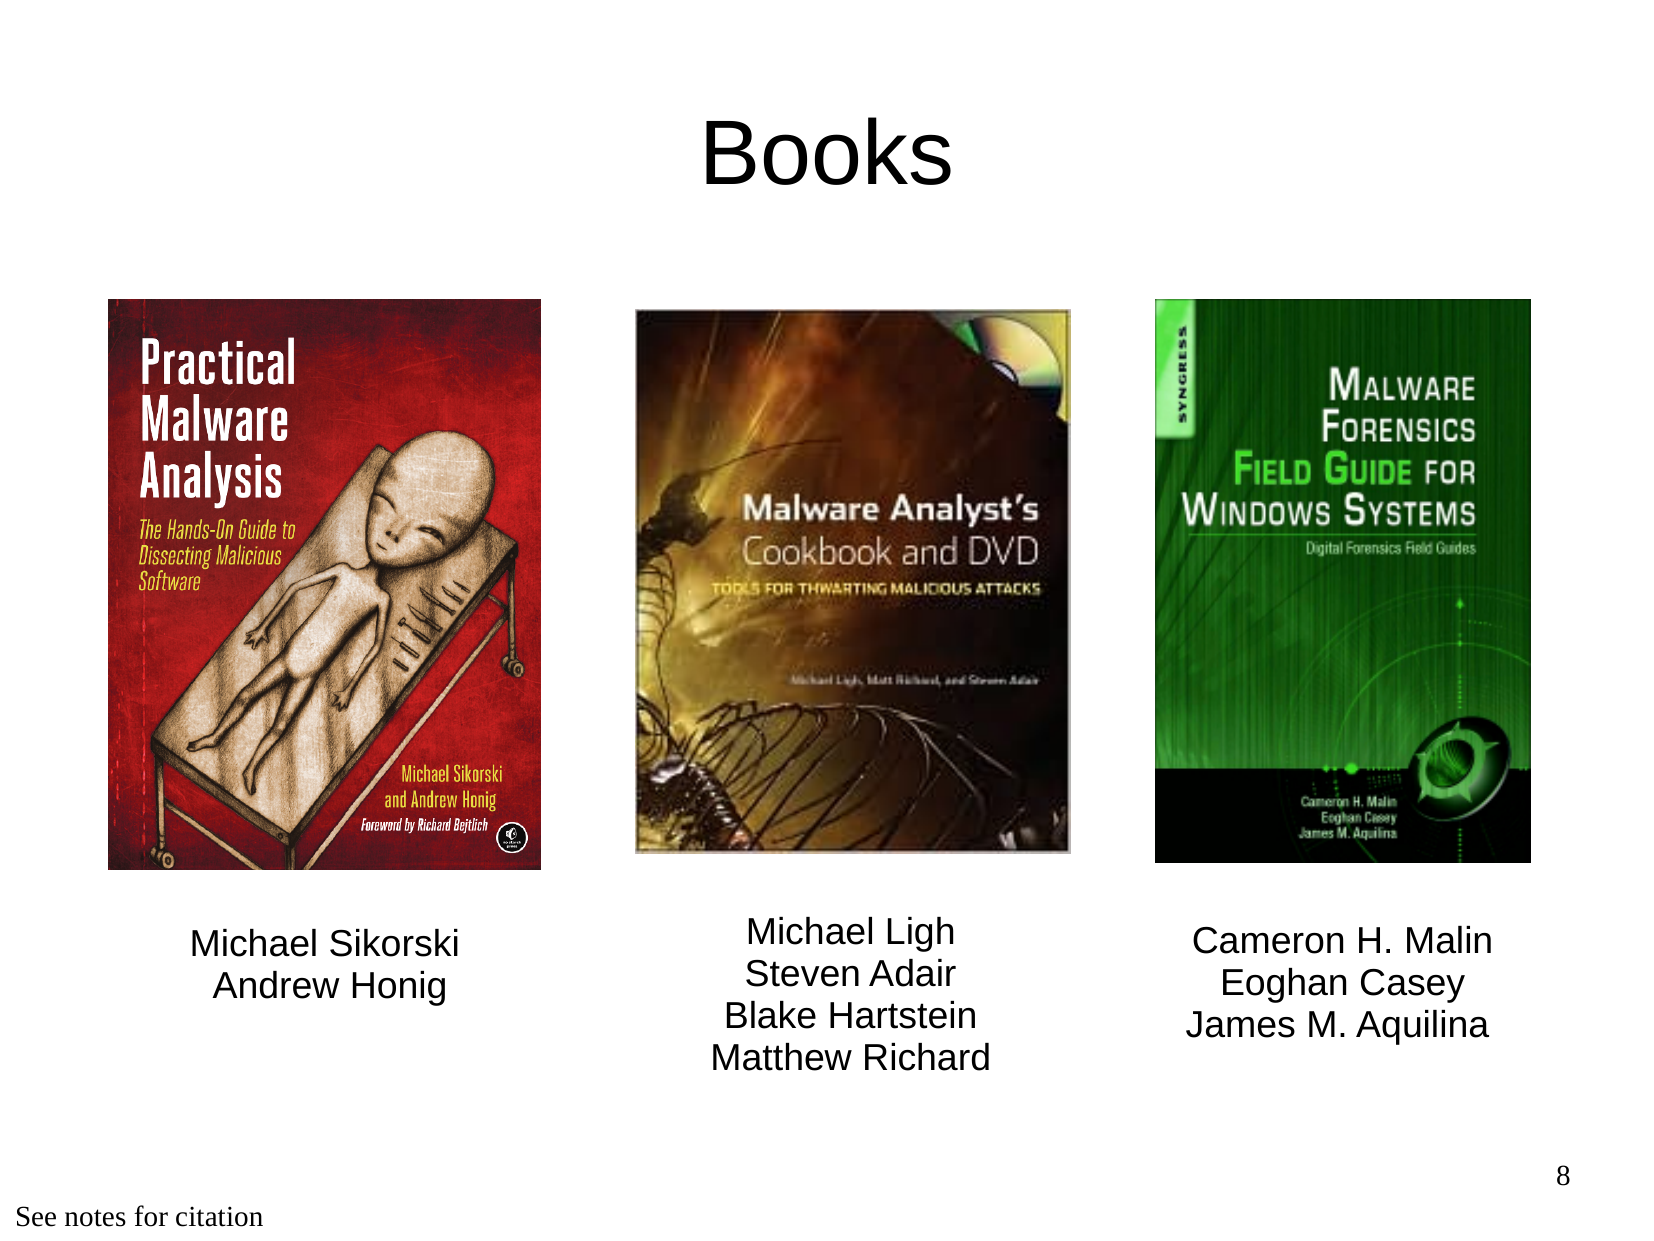

# Books
Michael Ligh
Steven Adair
Blake Hartstein
Matthew Richard
Cameron H. Malin Eoghan Casey James M. Aquilina
Michael Sikorski
Andrew Honig
8
See notes for citation